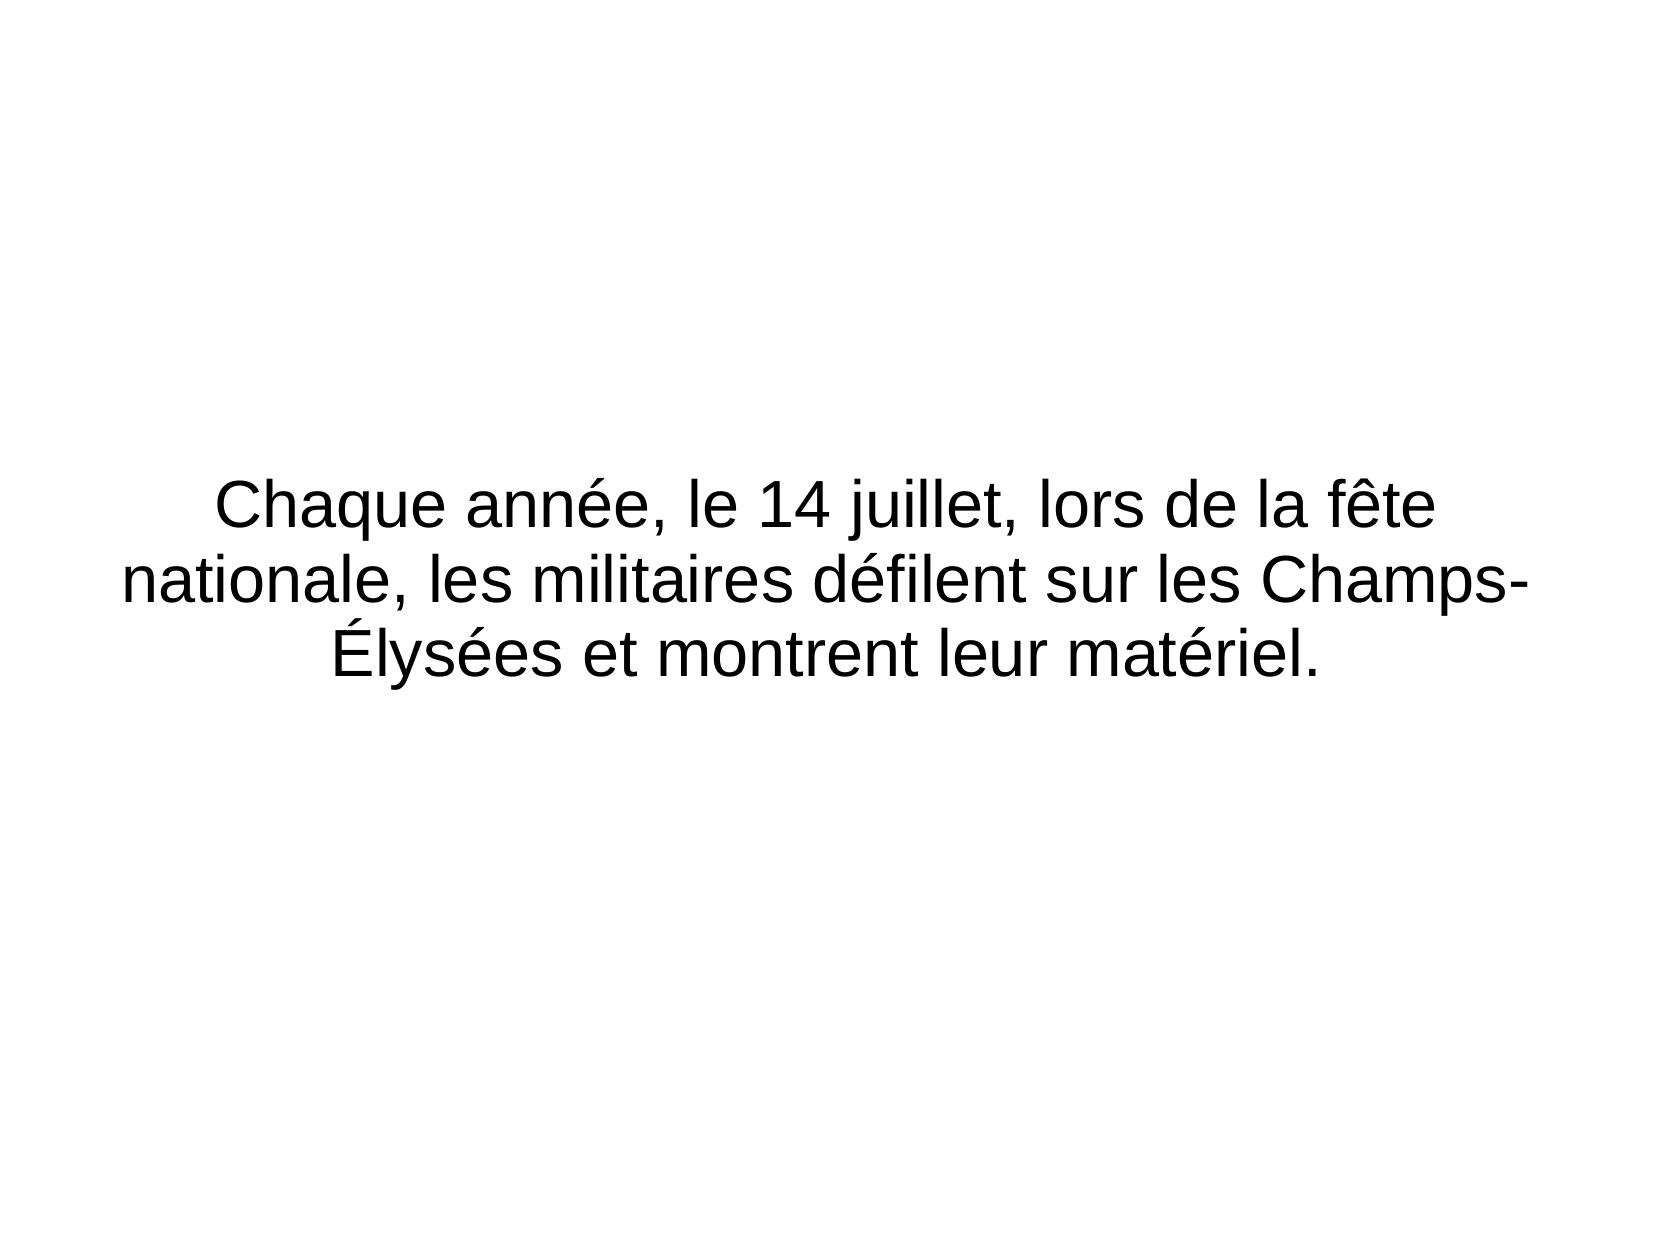

# Chaque année, le 14 juillet, lors de la fête nationale, les militaires défilent sur les Champs-Élysées et montrent leur matériel.